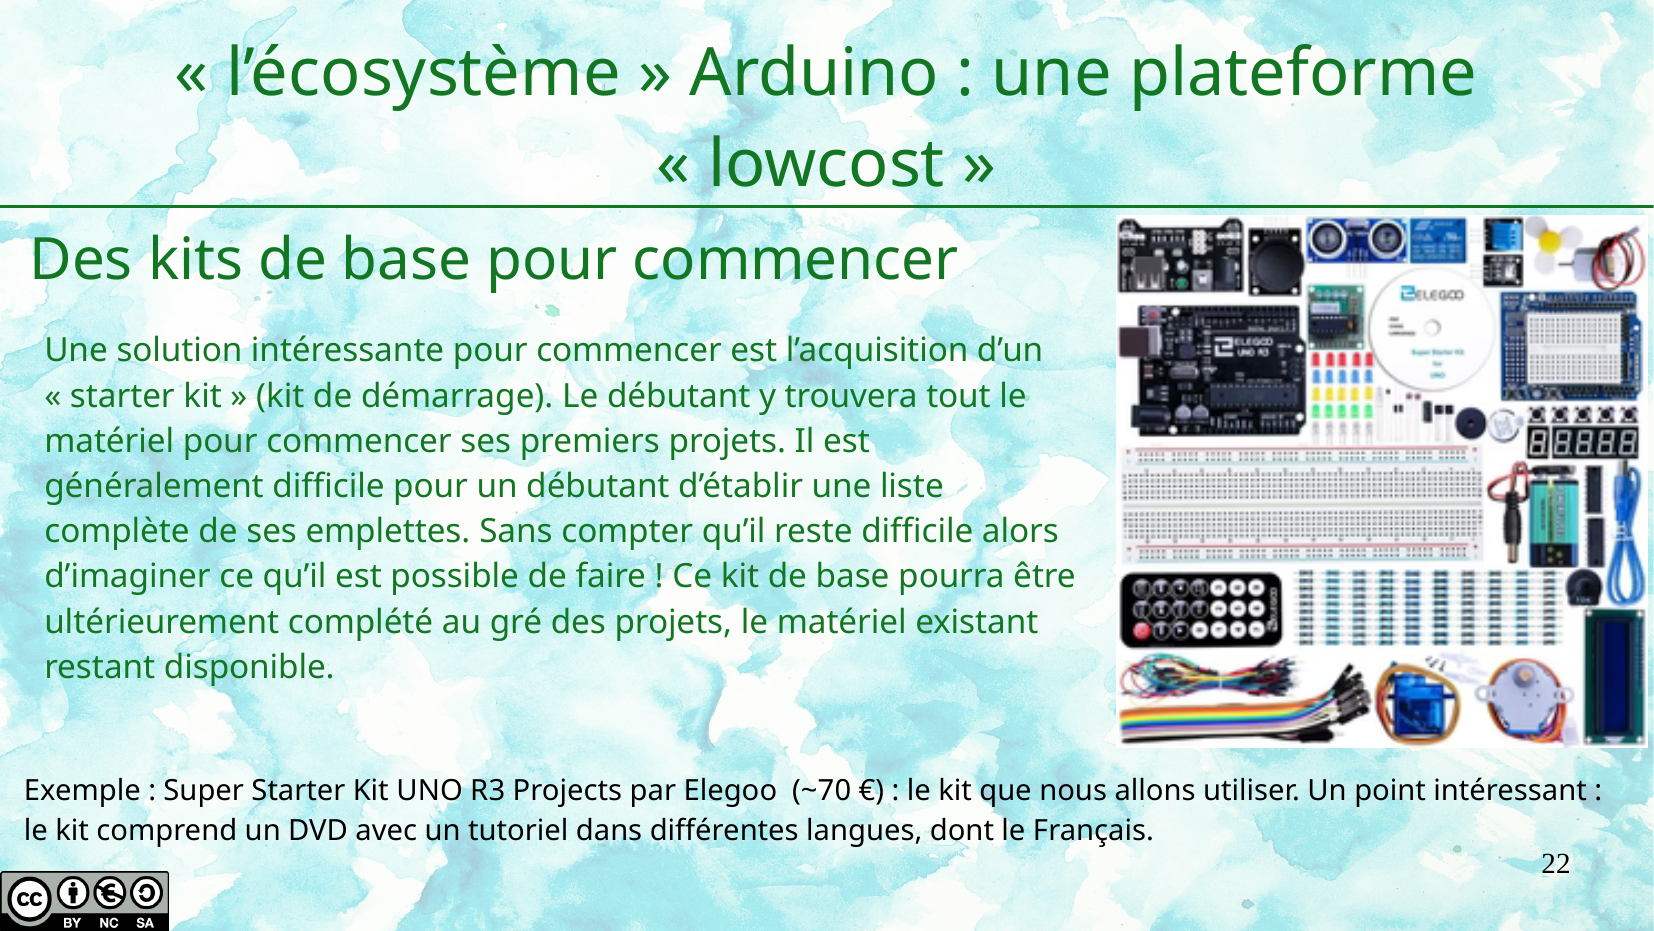

# « l’écosystème » Arduino : une plateforme « lowcost »
Des kits de base pour commencer
Une solution intéressante pour commencer est l’acquisition d’un « starter kit » (kit de démarrage). Le débutant y trouvera tout le matériel pour commencer ses premiers projets. Il est généralement difficile pour un débutant d’établir une liste complète de ses emplettes. Sans compter qu’il reste difficile alors d’imaginer ce qu’il est possible de faire ! Ce kit de base pourra être ultérieurement complété au gré des projets, le matériel existant restant disponible.
Exemple : Super Starter Kit UNO R3 Projects par Elegoo  (~70 €) : le kit que nous allons utiliser. Un point intéressant : le kit comprend un DVD avec un tutoriel dans différentes langues, dont le Français.
22